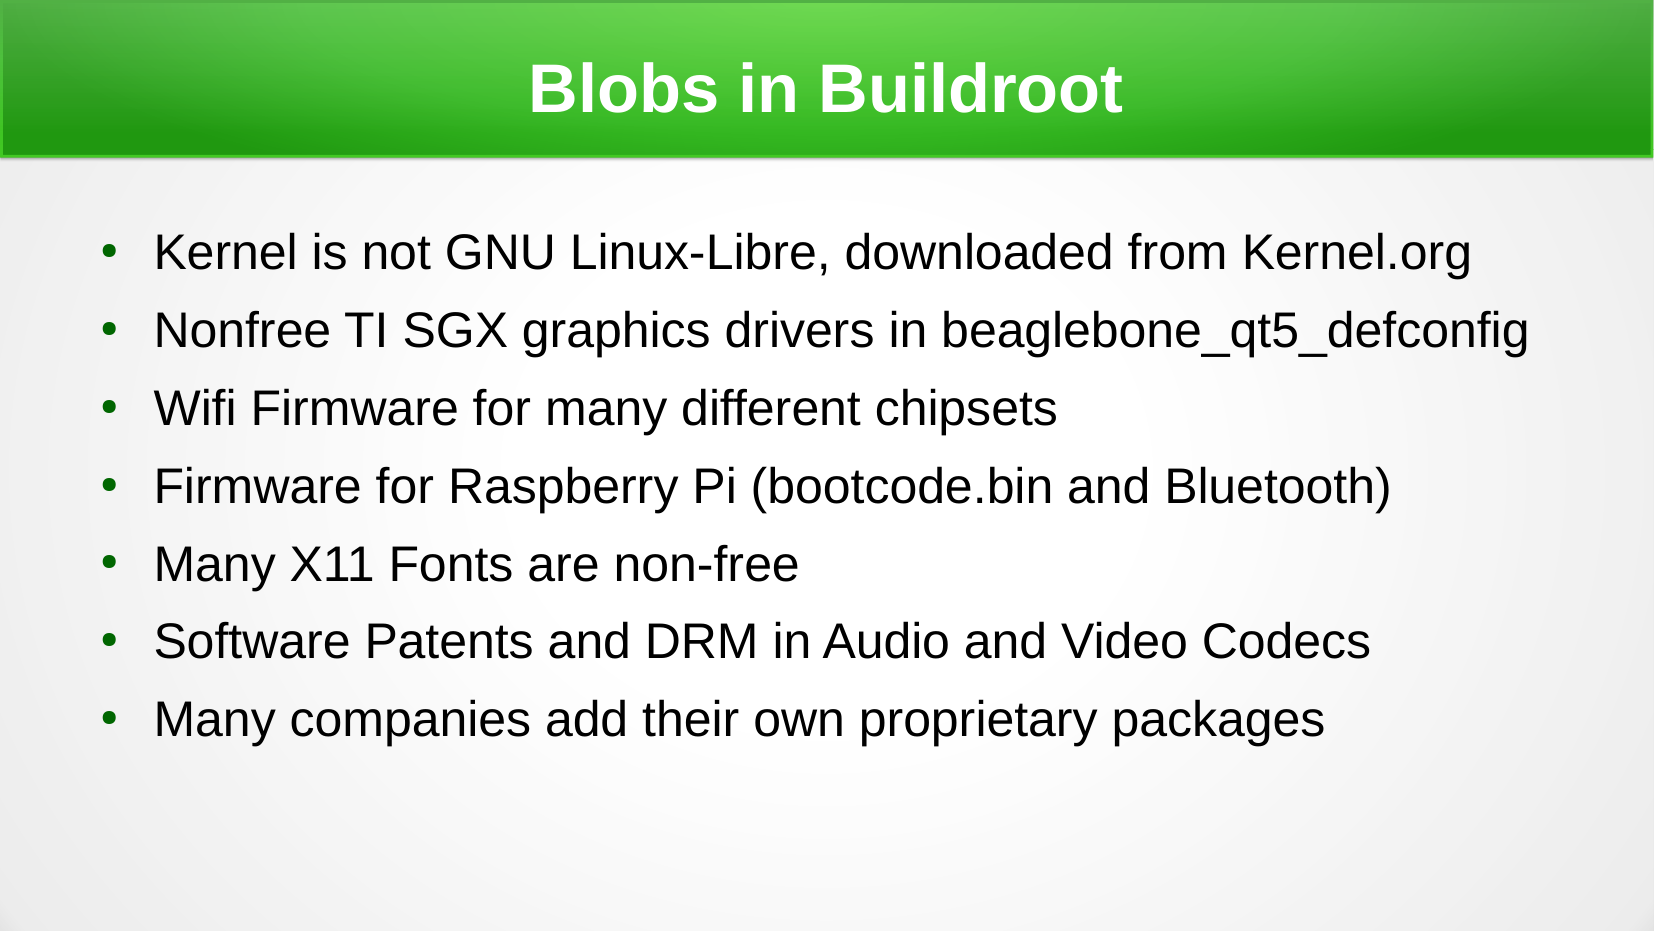

# Blobs in Buildroot
Kernel is not GNU Linux-Libre, downloaded from Kernel.org
Nonfree TI SGX graphics drivers in beaglebone_qt5_defconfig
Wifi Firmware for many different chipsets
Firmware for Raspberry Pi (bootcode.bin and Bluetooth)
Many X11 Fonts are non-free
Software Patents and DRM in Audio and Video Codecs
Many companies add their own proprietary packages